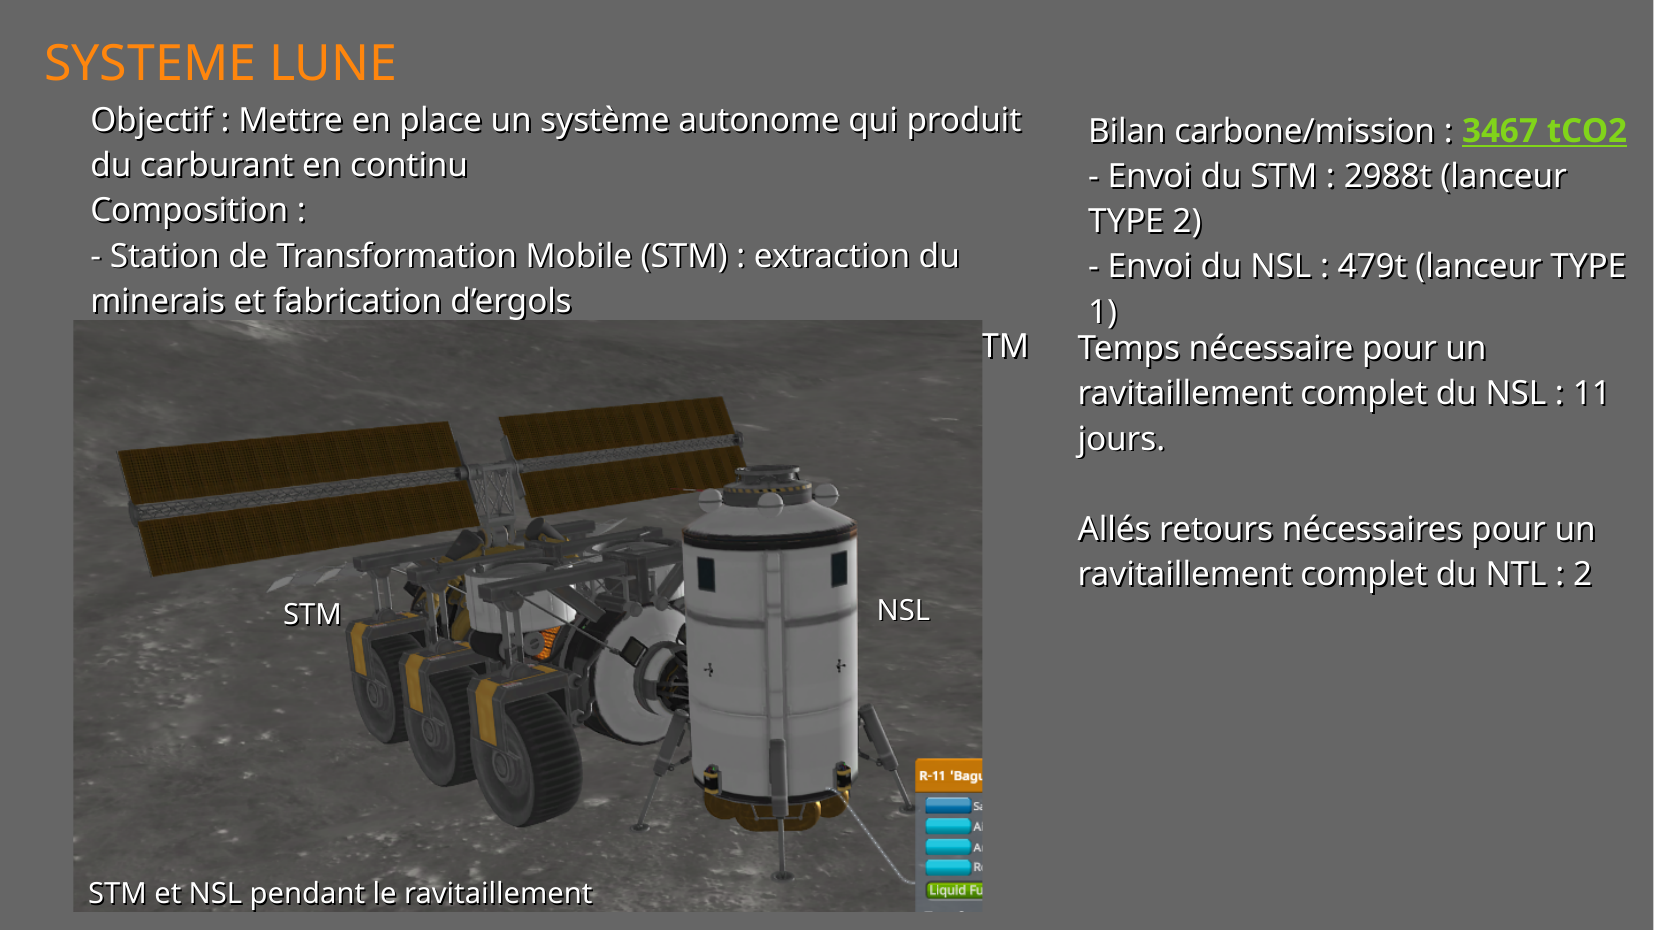

SYSTEME LUNE
Objectif : Mettre en place un système autonome qui produit du carburant en continu
Composition :
- Station de Transformation Mobile (STM) : extraction du minerais et fabrication d’ergols
- Navette Sol-Lune (NSL) : transporte des ergols entre le STM et le NTL
Bilan carbone/mission : 3467 tCO2
- Envoi du STM : 2988t (lanceur TYPE 2)
- Envoi du NSL : 479t (lanceur TYPE 1)
Temps nécessaire pour un ravitaillement complet du NSL : 11 jours.
Allés retours nécessaires pour un ravitaillement complet du NTL : 2
NSL
STM
STM et NSL pendant le ravitaillement